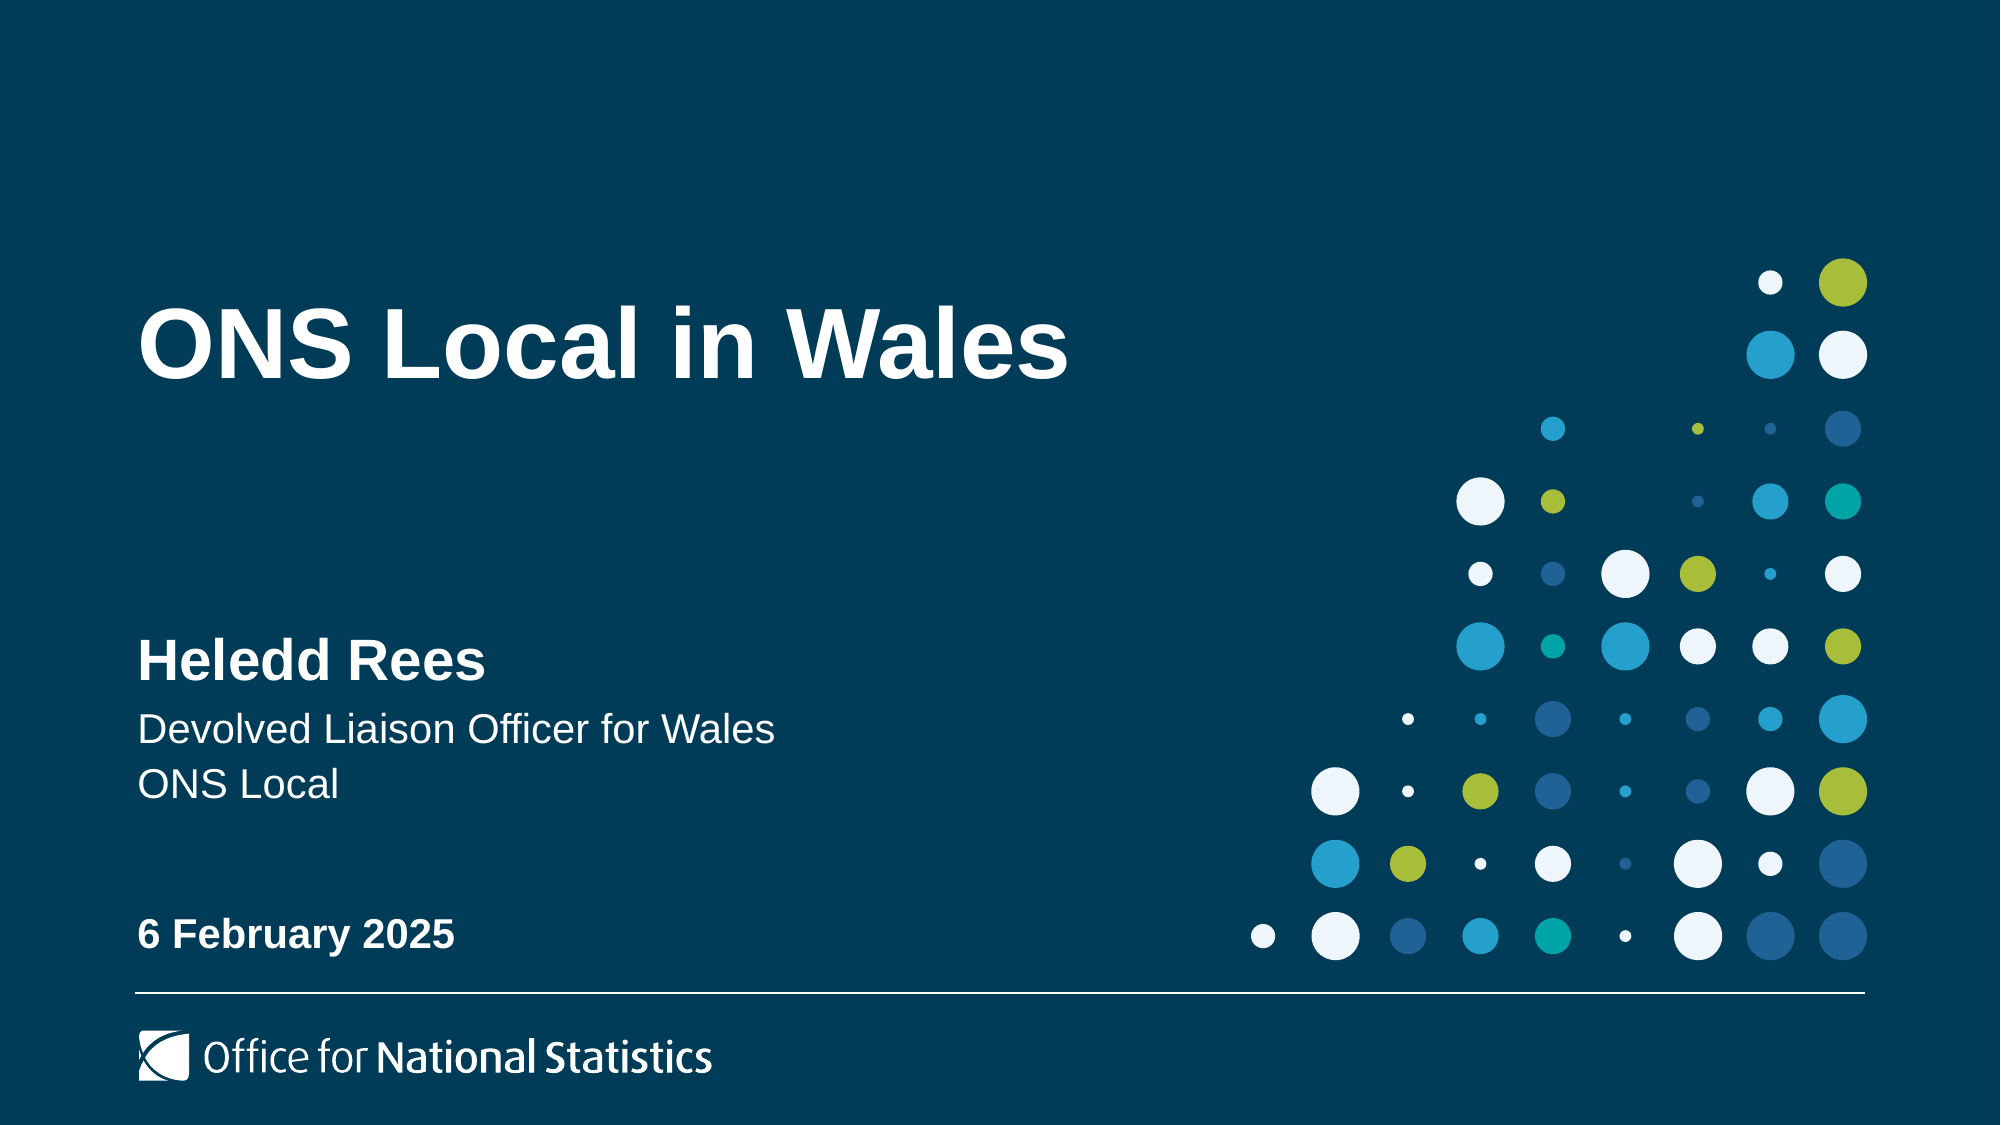

# ONS Local in Wales
Heledd Rees
Devolved Liaison Officer for Wales
ONS Local
6 February 2025